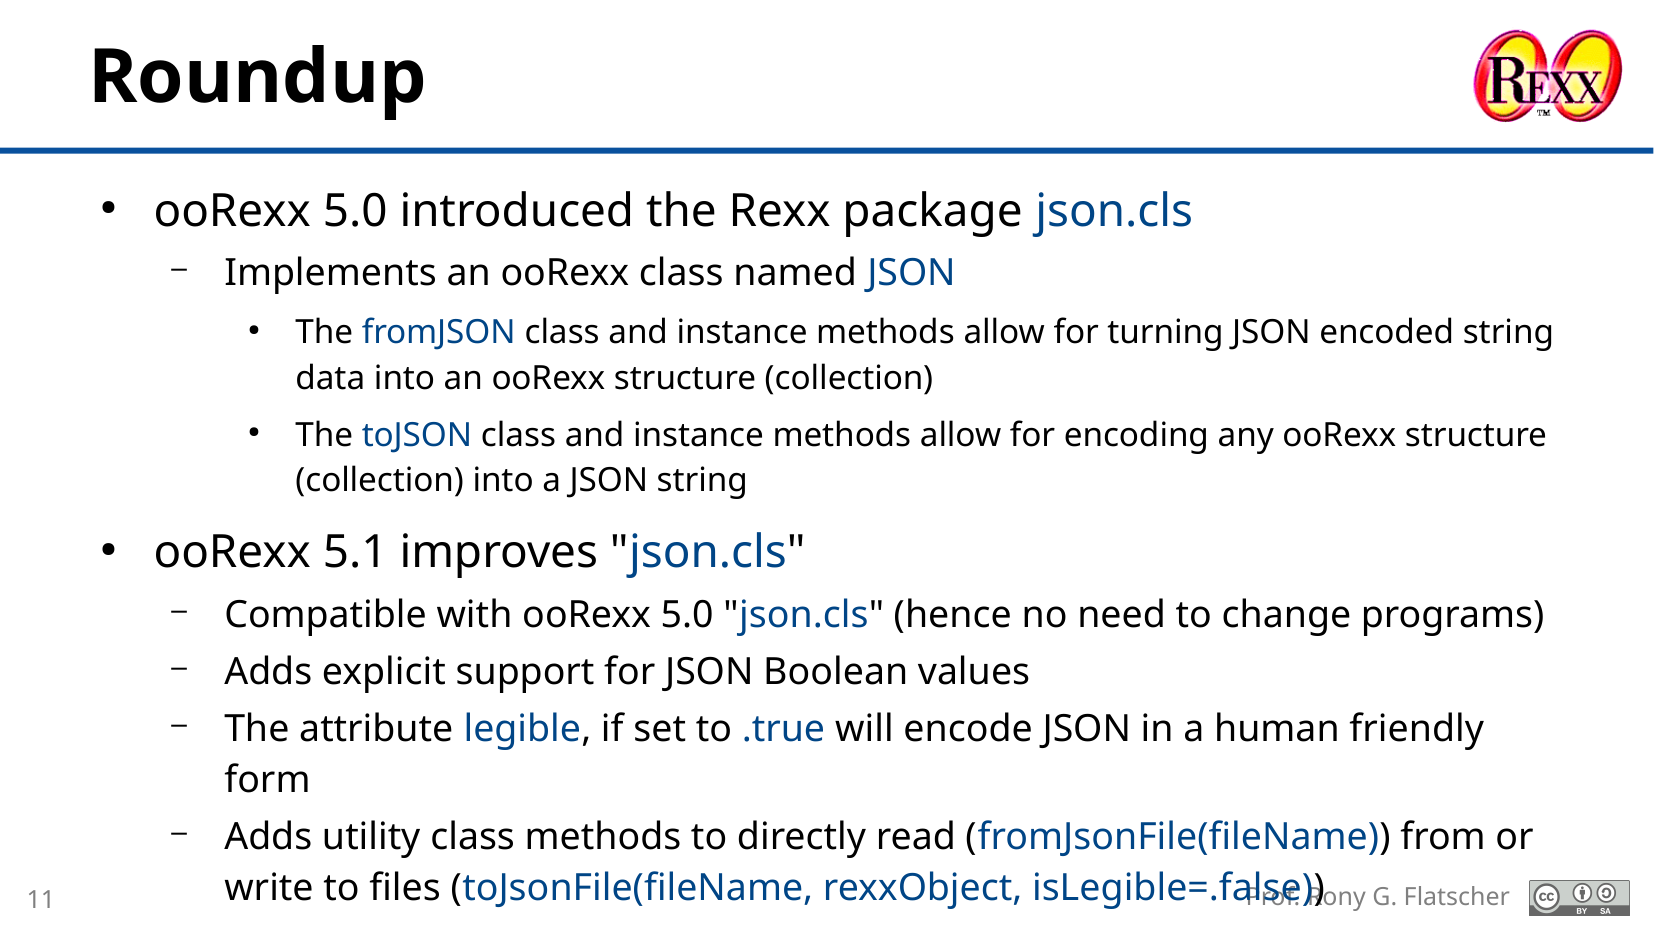

# Roundup
ooRexx 5.0 introduced the Rexx package json.cls
Implements an ooRexx class named JSON
The fromJSON class and instance methods allow for turning JSON encoded string data into an ooRexx structure (collection)
The toJSON class and instance methods allow for encoding any ooRexx structure (collection) into a JSON string
ooRexx 5.1 improves "json.cls"
Compatible with ooRexx 5.0 "json.cls" (hence no need to change programs)
Adds explicit support for JSON Boolean values
The attribute legible, if set to .true will encode JSON in a human friendly form
Adds utility class methods to directly read (fromJsonFile(fileName)) from or write to files (toJsonFile(fileName, rexxObject, isLegible=.false))